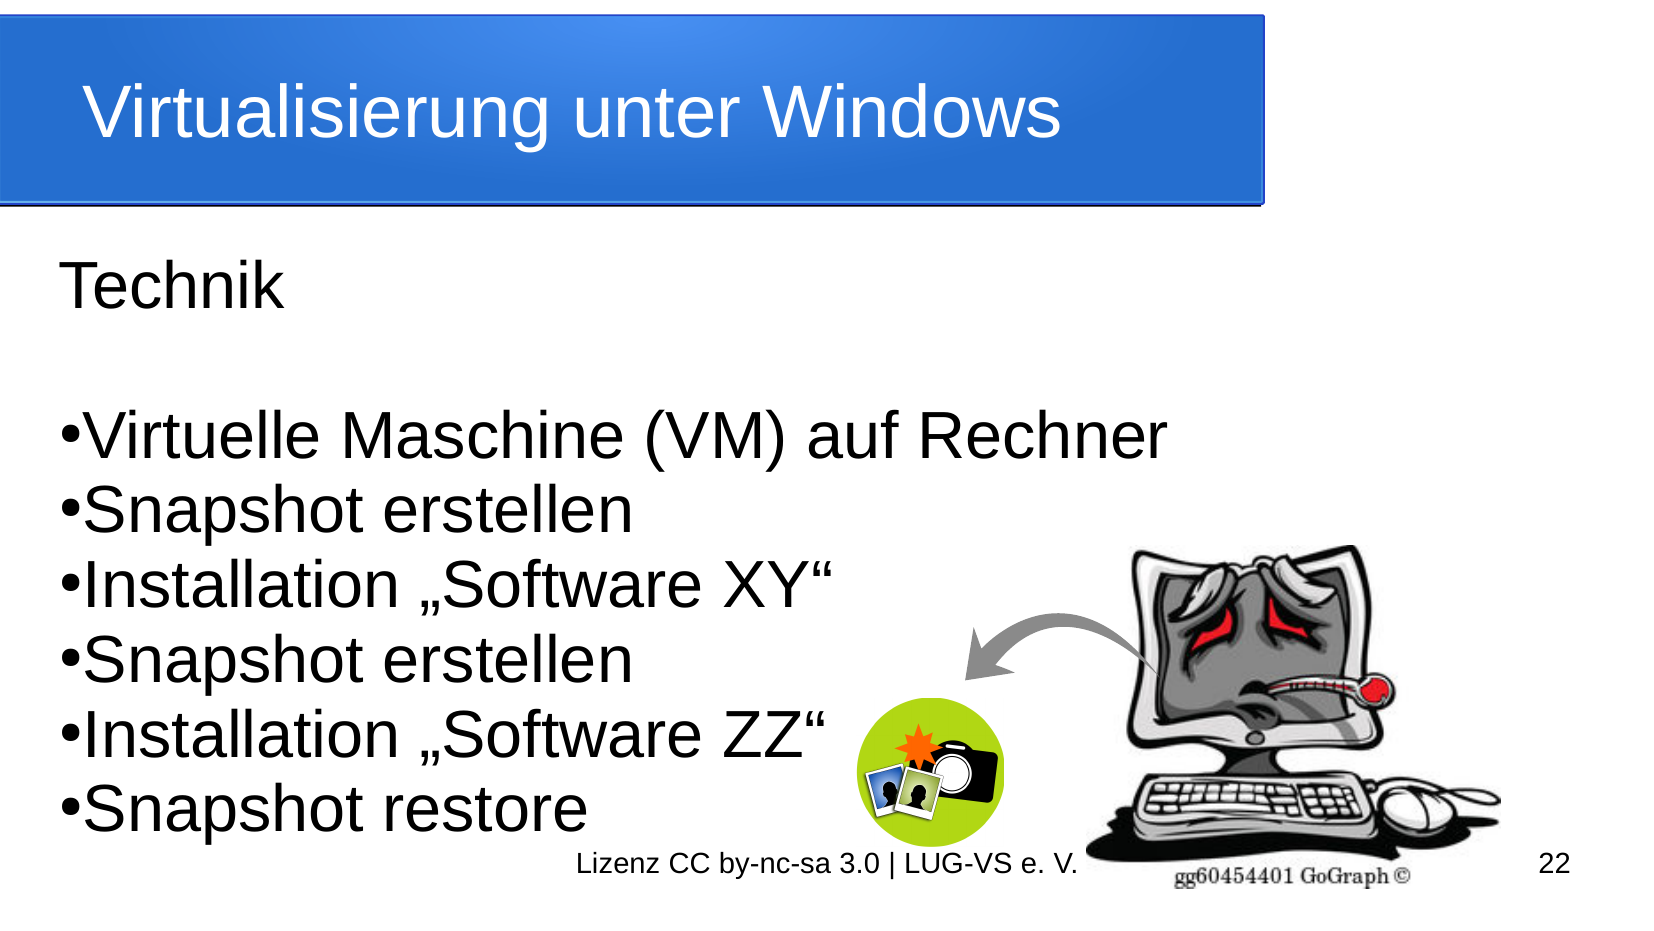

# Virtualisierung unter Windows
Technik
Virtuelle Maschine (VM) auf Rechner
Snapshot erstellen
Installation „Software XY“
Snapshot erstellen
Installation „Software ZZ“
Snapshot restore
Lizenz CC by-nc-sa 3.0 | LUG-VS e. V.
22